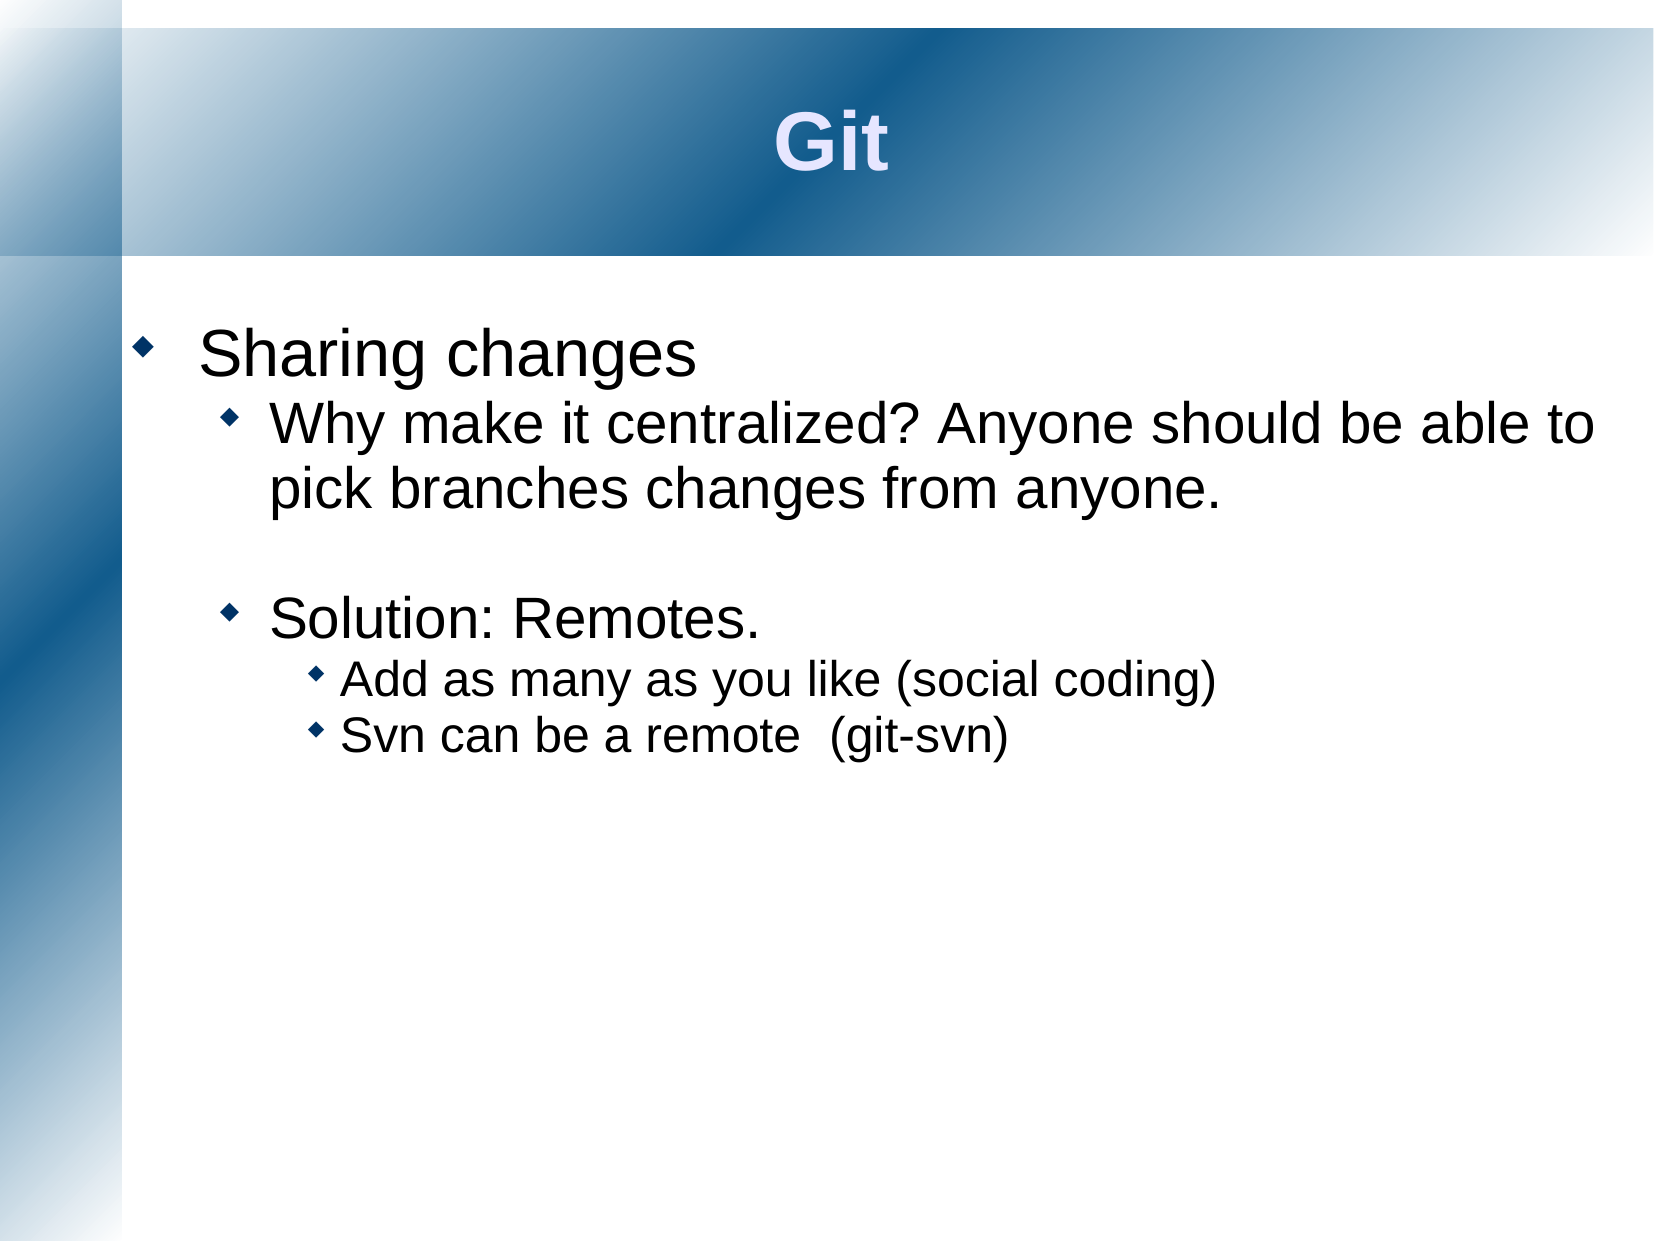

# Git
Sharing changes
Why make it centralized? Anyone should be able to pick branches changes from anyone.
Solution: Remotes.
Add as many as you like (social coding)
Svn can be a remote (git-svn)